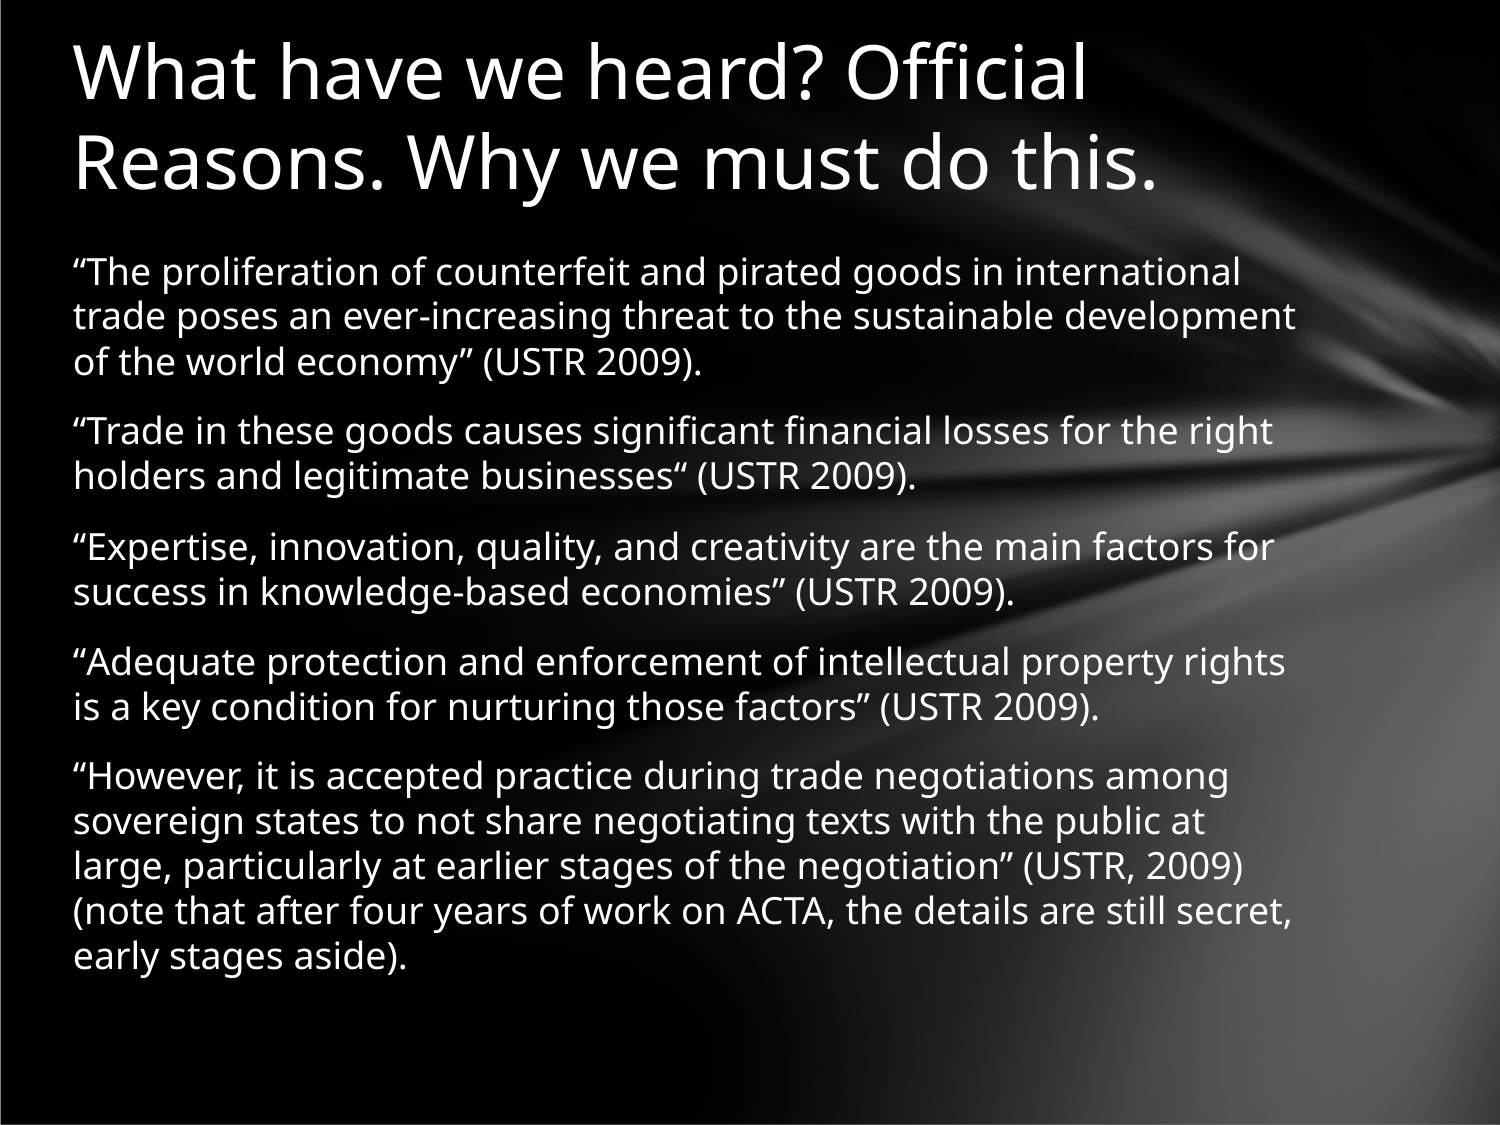

What have we heard? Official Reasons. Why we must do this.
# “The proliferation of counterfeit and pirated goods in international trade poses an ever-increasing threat to the sustainable development of the world economy” (USTR 2009).
“Trade in these goods causes significant financial losses for the right holders and legitimate businesses“ (USTR 2009).
“Expertise, innovation, quality, and creativity are the main factors for success in knowledge-based economies” (USTR 2009).
“Adequate protection and enforcement of intellectual property rights is a key condition for nurturing those factors” (USTR 2009).
“However, it is accepted practice during trade negotiations among sovereign states to not share negotiating texts with the public at large, particularly at earlier stages of the negotiation” (USTR, 2009) (note that after four years of work on ACTA, the details are still secret, early stages aside).